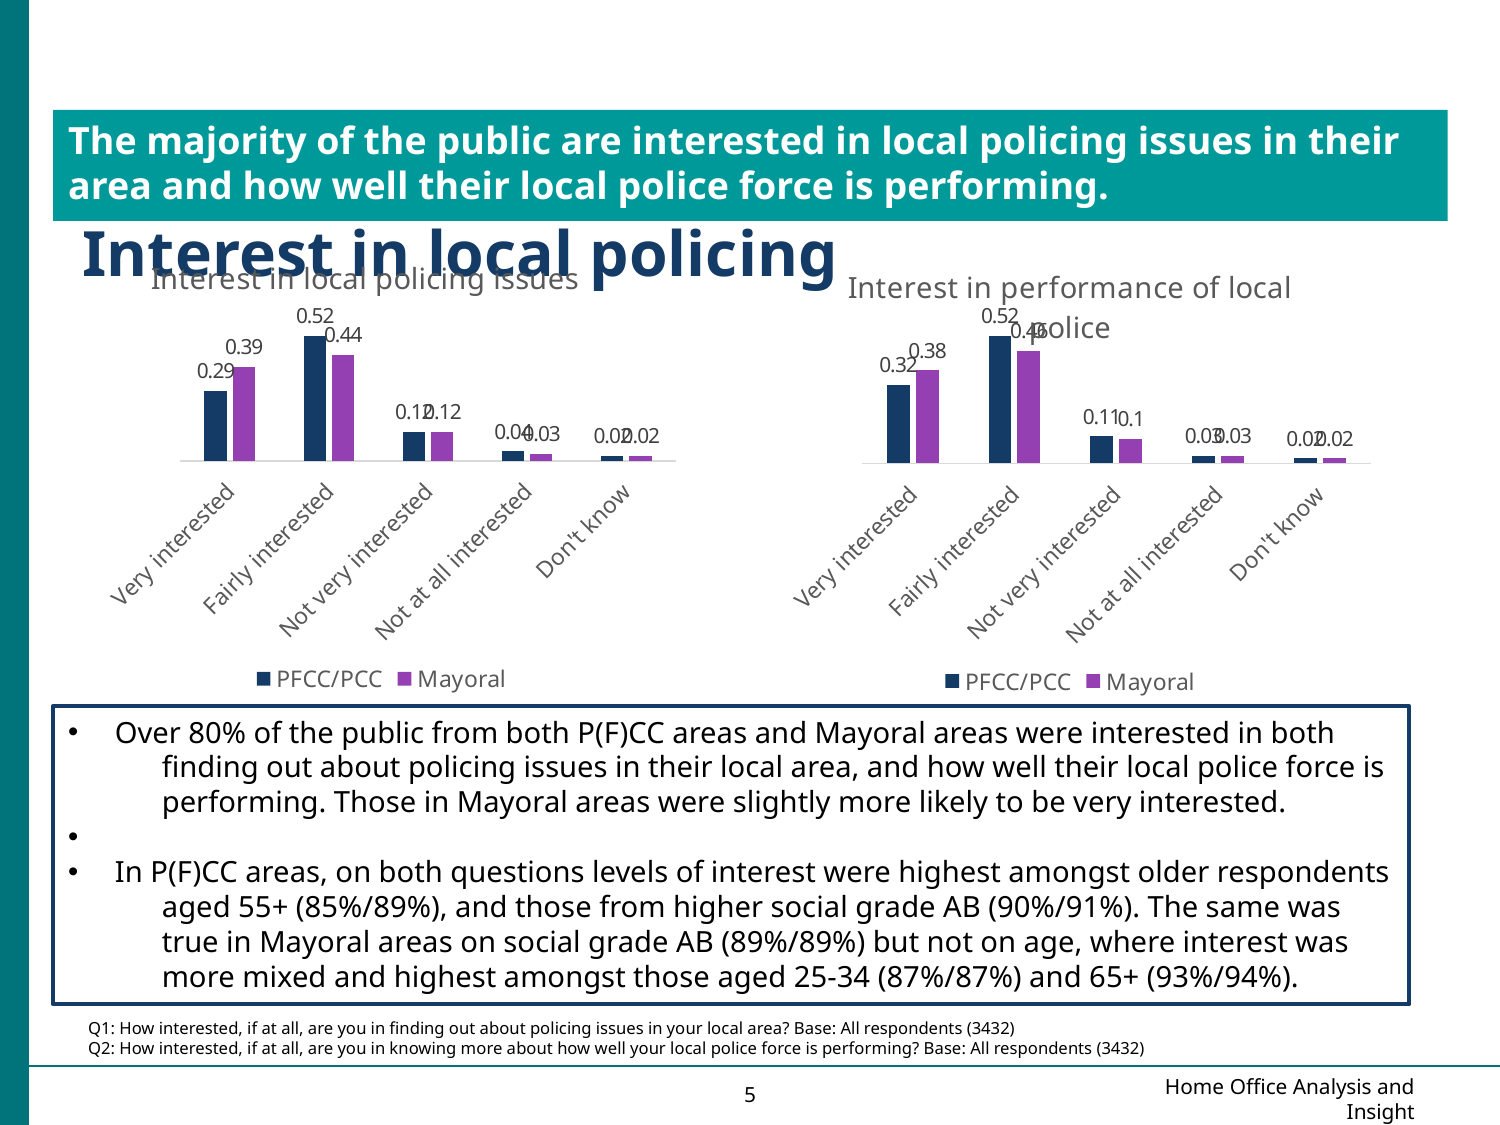

The majority of the public are interested in local policing issues in their area and how well their local police force is performing.
# Interest in local policing
### Chart: Interest in local policing issues
| Category | PFCC/PCC | Mayoral |
|---|---|---|
| Very interested | 0.29 | 0.39 |
| Fairly interested | 0.52 | 0.44 |
| Not very interested | 0.12 | 0.12 |
| Not at all interested | 0.04 | 0.03 |
| Don't know | 0.02 | 0.02 |
### Chart: Interest in performance of local police
| Category | PFCC/PCC | Mayoral |
|---|---|---|
| Very interested | 0.32 | 0.38 |
| Fairly interested | 0.52 | 0.46 |
| Not very interested | 0.11 | 0.1 |
| Not at all interested | 0.03 | 0.03 |
| Don't know | 0.02 | 0.02 |Over 80% of the public from both P(F)CC areas and Mayoral areas were interested in both finding out about policing issues in their local area, and how well their local police force is performing. Those in Mayoral areas were slightly more likely to be very interested.
In P(F)CC areas, on both questions levels of interest were highest amongst older respondents aged 55+ (85%/89%), and those from higher social grade AB (90%/91%). The same was true in Mayoral areas on social grade AB (89%/89%) but not on age, where interest was more mixed and highest amongst those aged 25-34 (87%/87%) and 65+ (93%/94%).
Q1: How interested, if at all, are you in finding out about policing issues in your local area? Base: All respondents (3432)
Q2: How interested, if at all, are you in knowing more about how well your local police force is performing? Base: All respondents (3432)
4